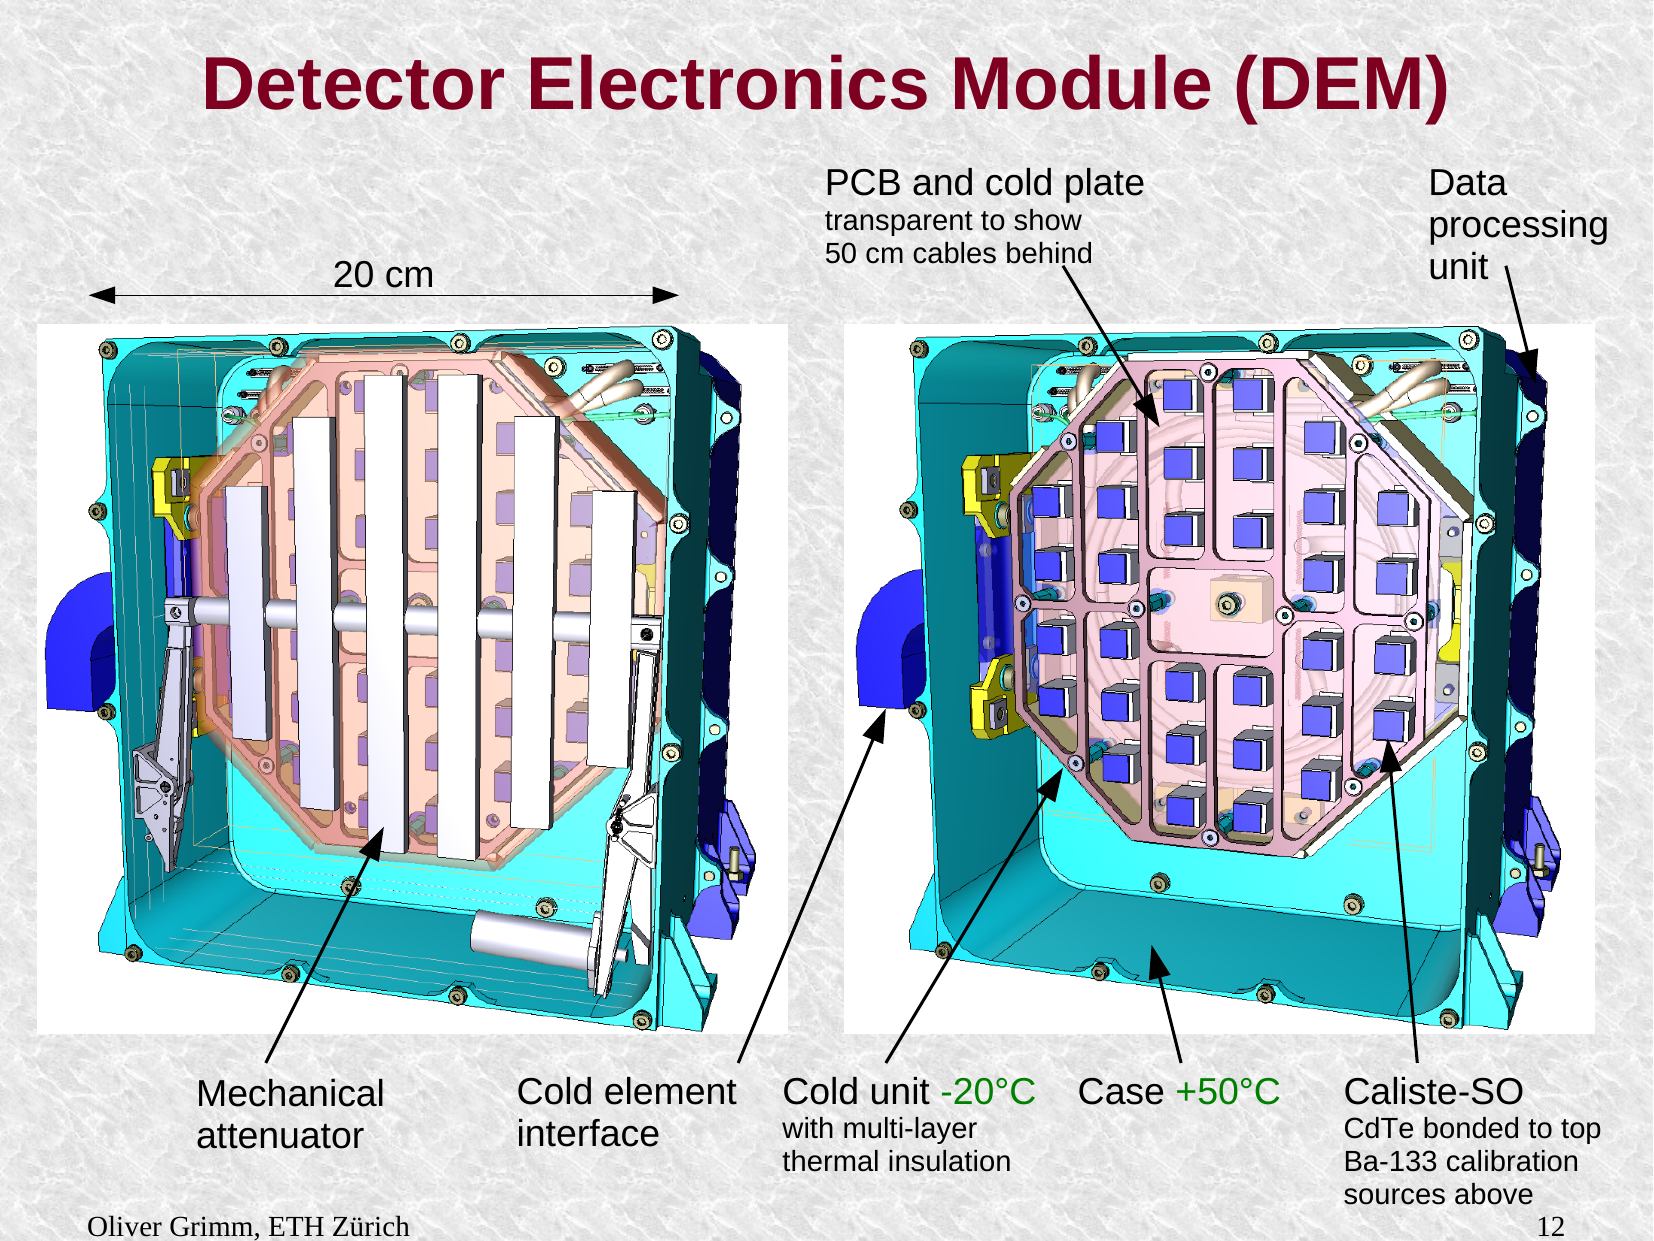

# Detector Electronics Module (DEM)
PCB and cold plate
transparent to show
50 cm cables behind
Data
processing
unit
20 cm
Cold element
interface
Cold unit -20°C
with multi-layer
thermal insulation
Case +50°C
Caliste-SO
CdTe bonded to top
Ba-133 calibration
sources above
Mechanical
attenuator
Oliver Grimm, ETH Zürich
12